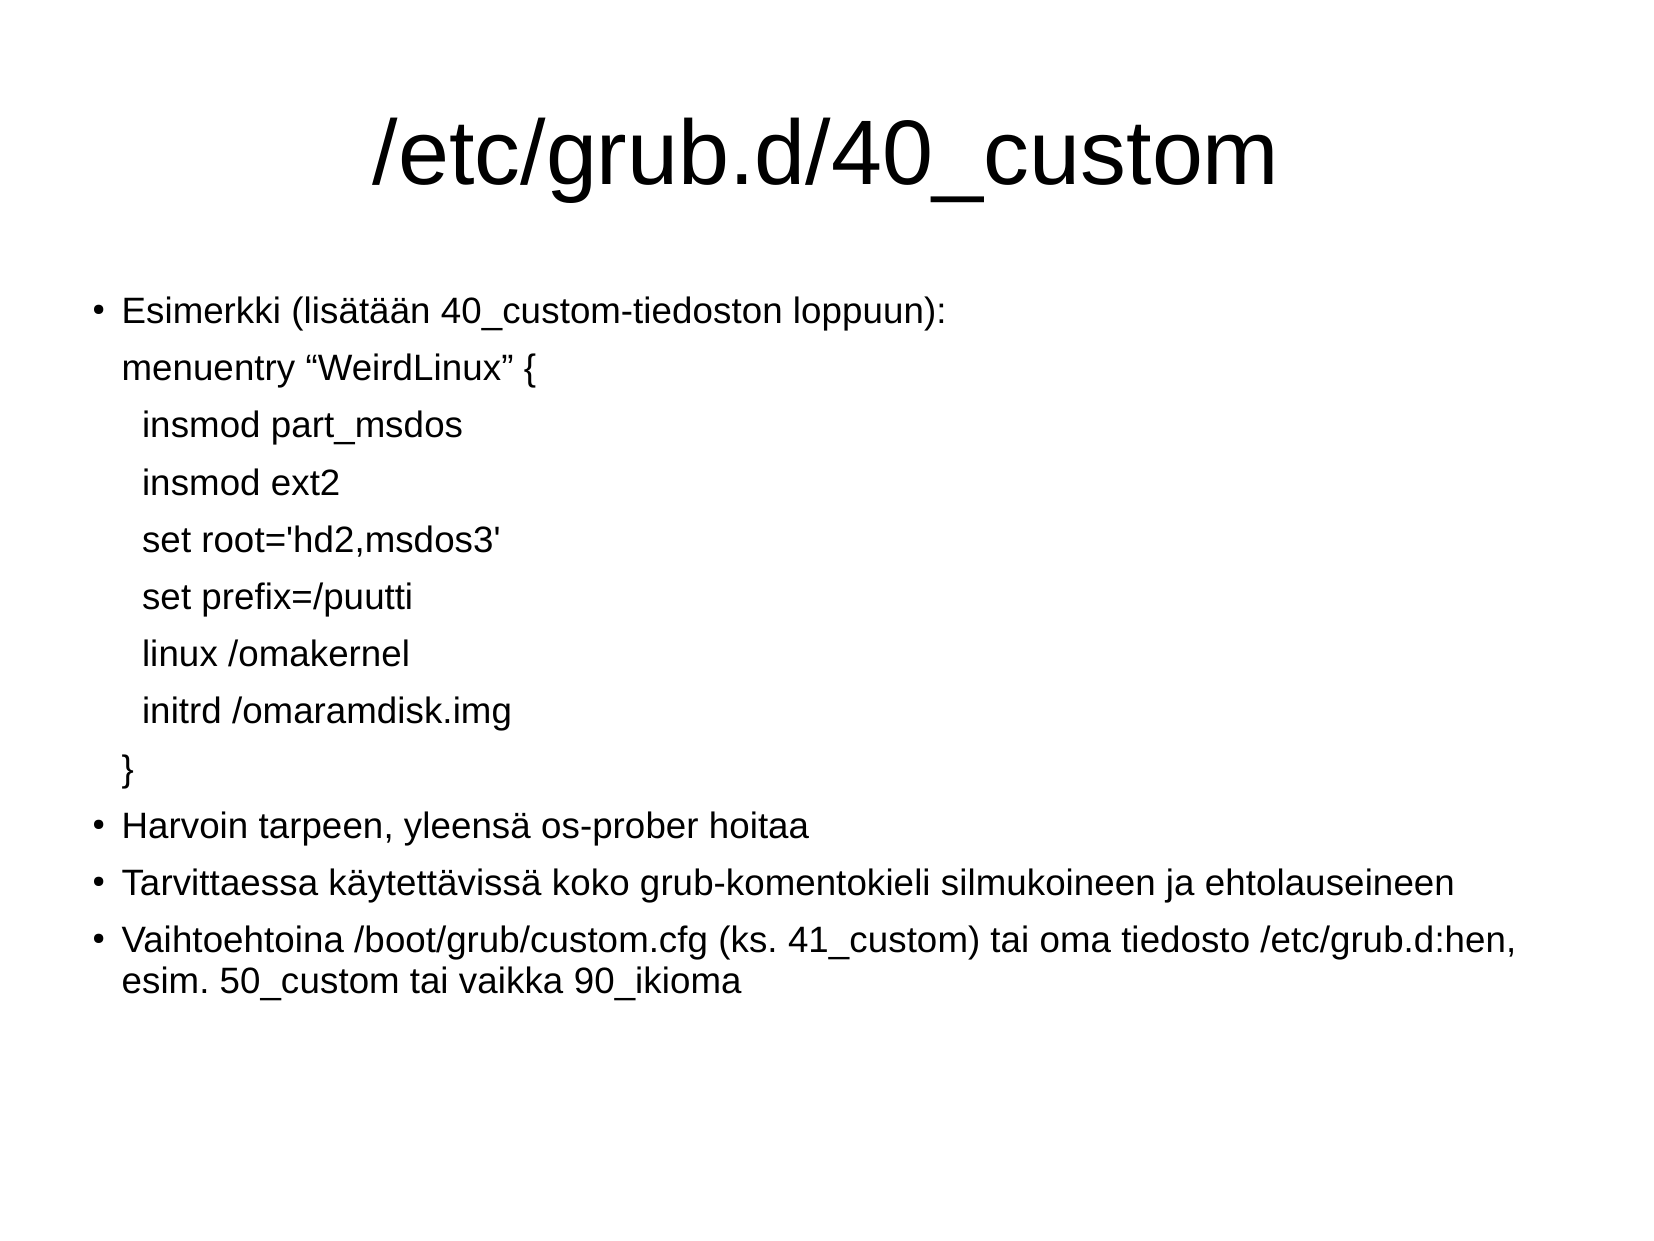

# /etc/grub.d/40_custom
Esimerkki (lisätään 40_custom-tiedoston loppuun):
menuentry “WeirdLinux” {
 insmod part_msdos
 insmod ext2
 set root='hd2,msdos3'
 set prefix=/puutti
 linux /omakernel
 initrd /omaramdisk.img
}
Harvoin tarpeen, yleensä os-prober hoitaa
Tarvittaessa käytettävissä koko grub-komentokieli silmukoineen ja ehtolauseineen
Vaihtoehtoina /boot/grub/custom.cfg (ks. 41_custom) tai oma tiedosto /etc/grub.d:hen, esim. 50_custom tai vaikka 90_ikioma